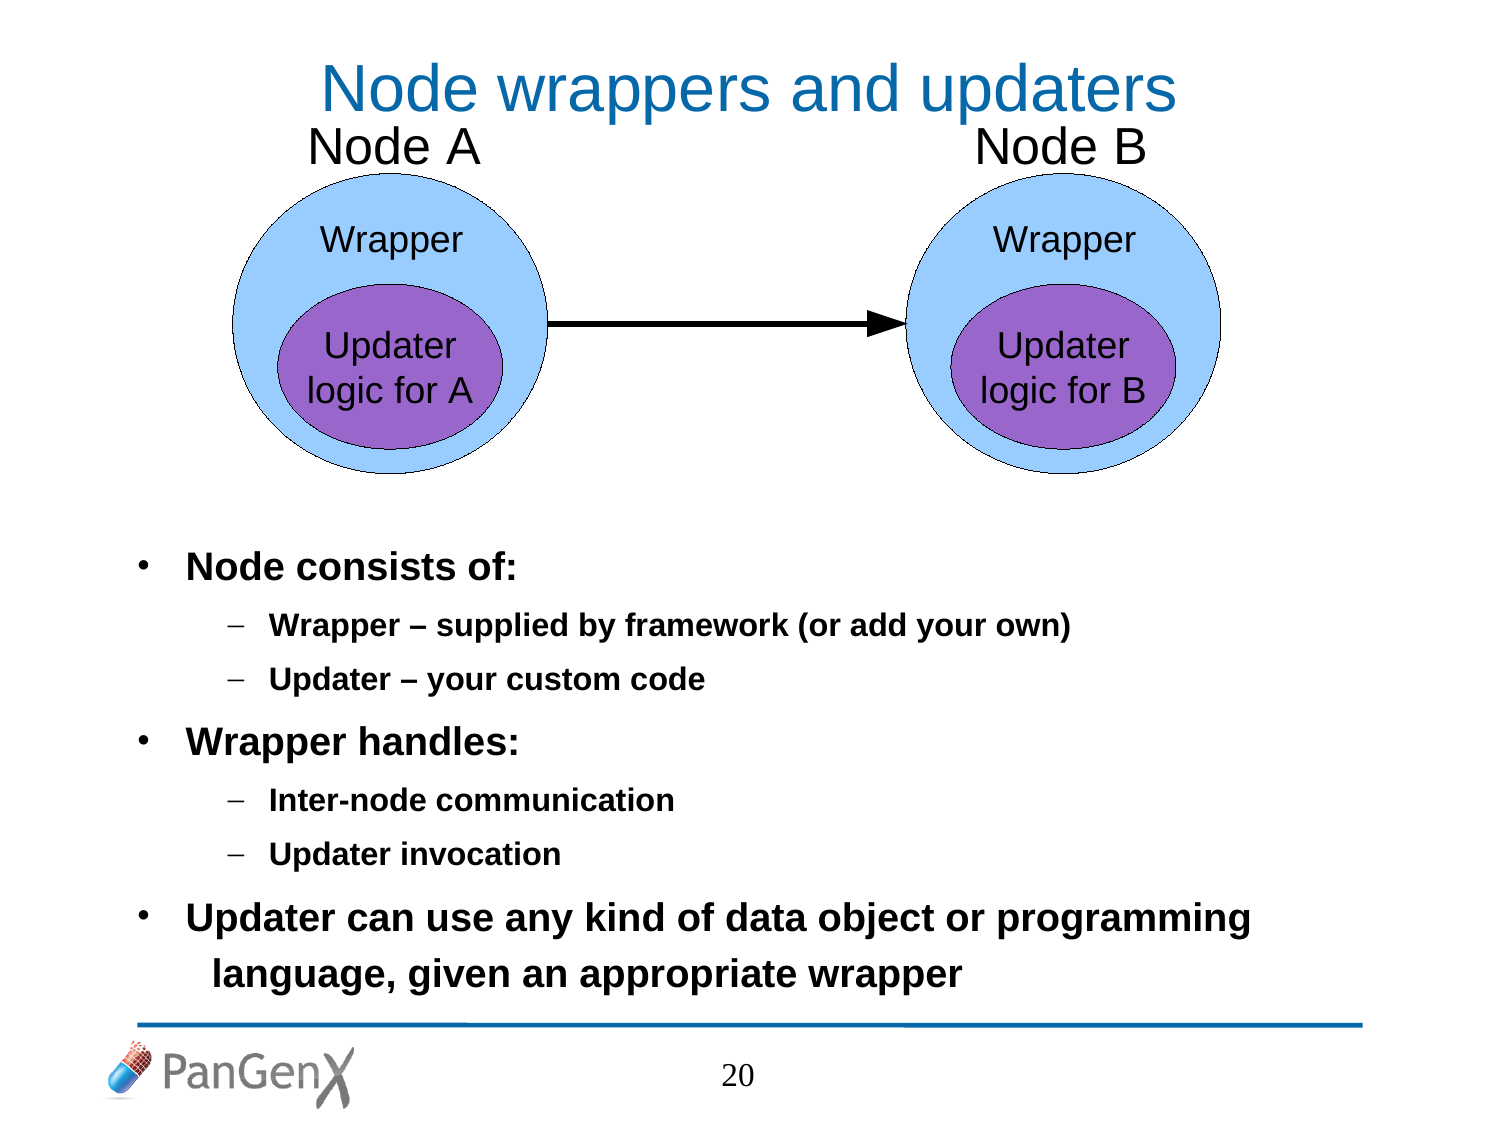

# Node wrappers and updaters
Node A
Node B
Wrapper
Wrapper
Updater
logic for A
Updater
logic for B
Node consists of:
Wrapper – supplied by framework (or add your own)
Updater – your custom code
Wrapper handles:
Inter-node communication
Updater invocation
Updater can use any kind of data object or programming language, given an appropriate wrapper
20